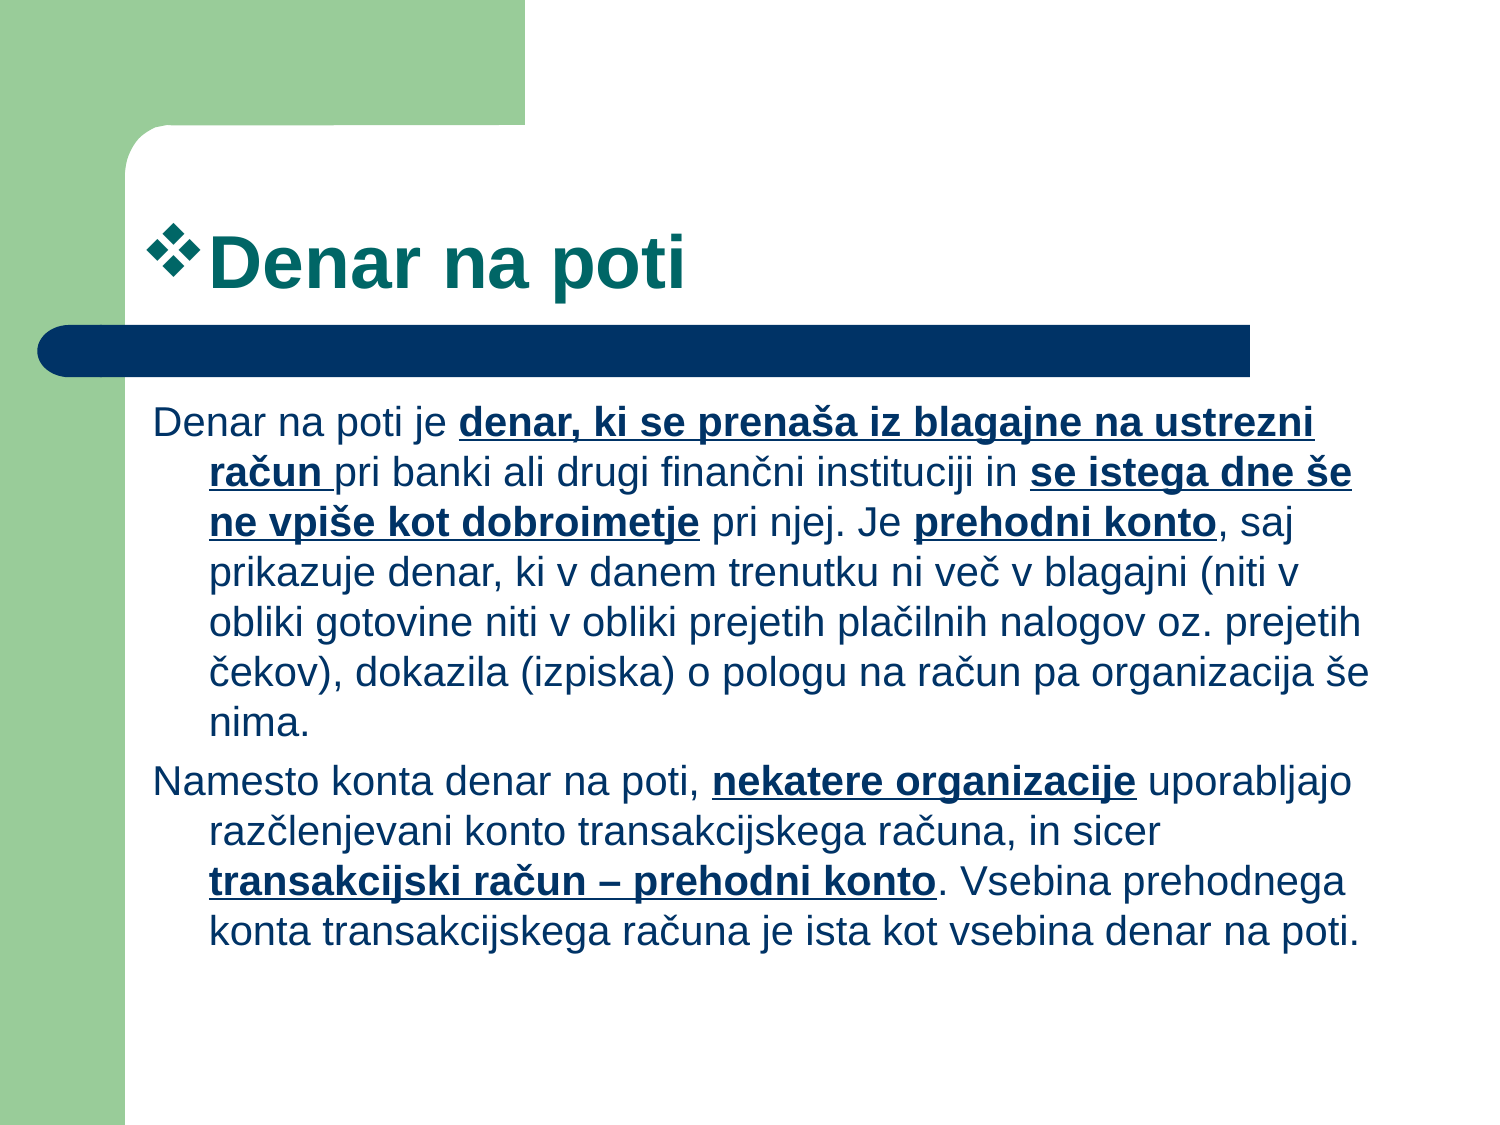

# Denar na poti
Denar na poti je denar, ki se prenaša iz blagajne na ustrezni račun pri banki ali drugi finančni instituciji in se istega dne še ne vpiše kot dobroimetje pri njej. Je prehodni konto, saj prikazuje denar, ki v danem trenutku ni več v blagajni (niti v obliki gotovine niti v obliki prejetih plačilnih nalogov oz. prejetih čekov), dokazila (izpiska) o pologu na račun pa organizacija še nima.
Namesto konta denar na poti, nekatere organizacije uporabljajo razčlenjevani konto transakcijskega računa, in sicer transakcijski račun – prehodni konto. Vsebina prehodnega konta transakcijskega računa je ista kot vsebina denar na poti.